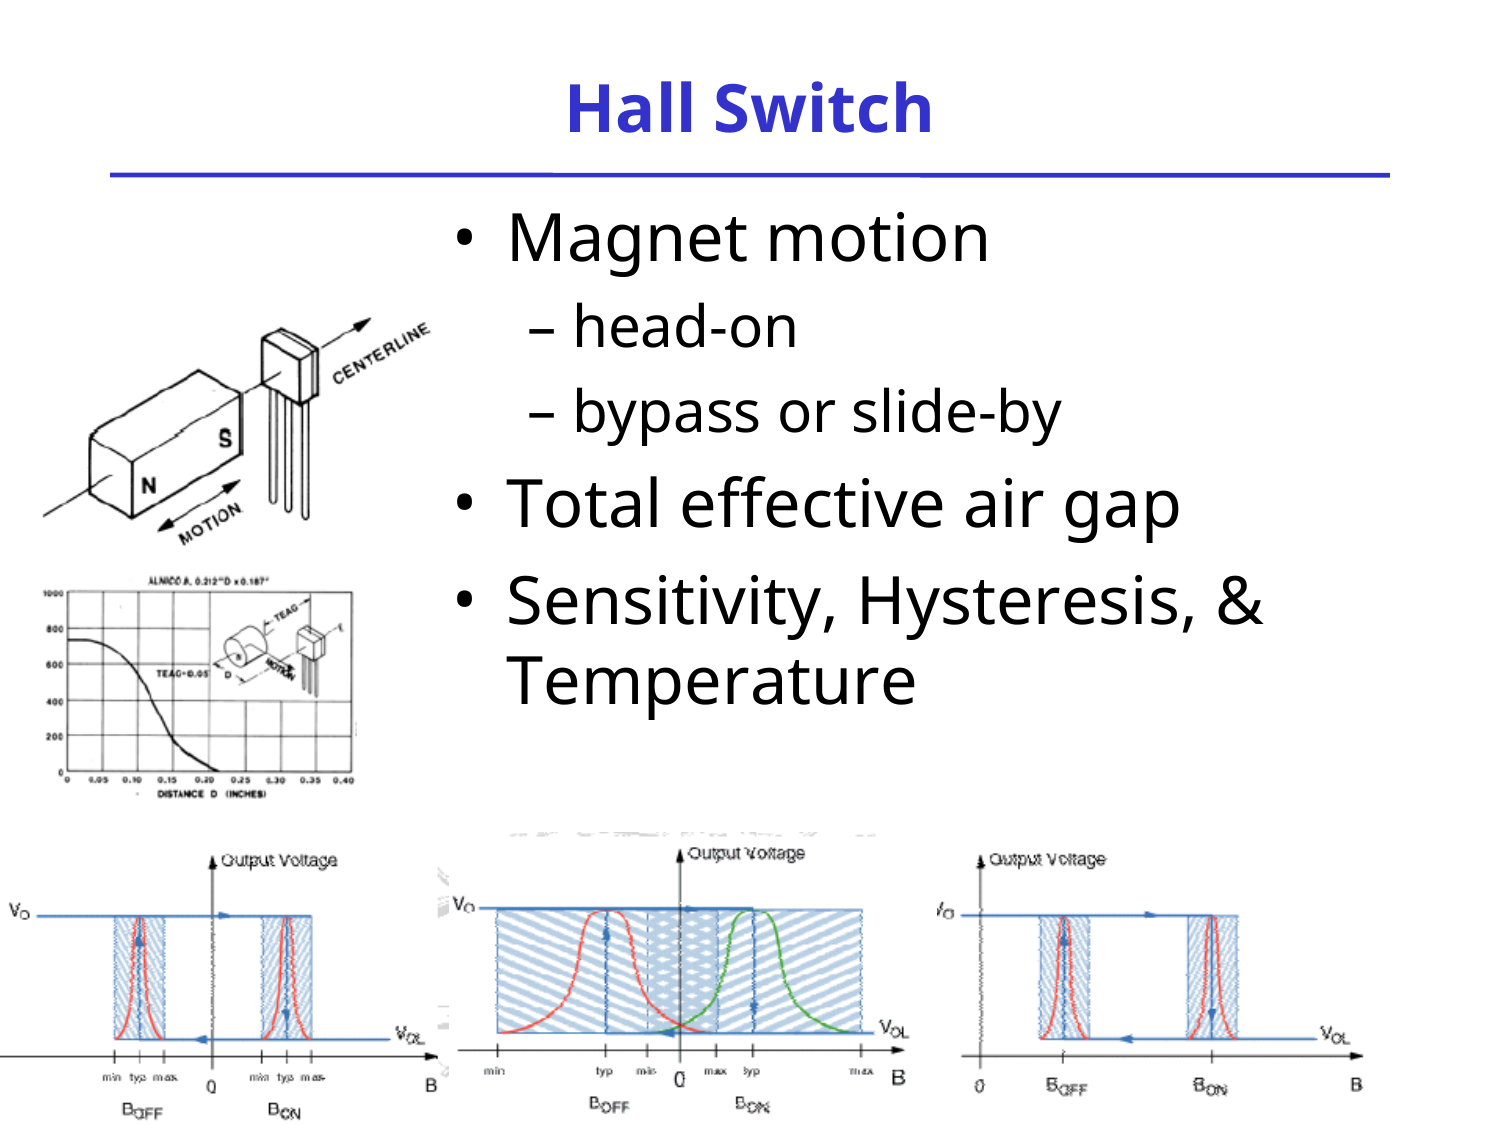

# Hall Switch
Magnet motion
head-on
bypass or slide-by
Total effective air gap
Sensitivity, Hysteresis, & Temperature